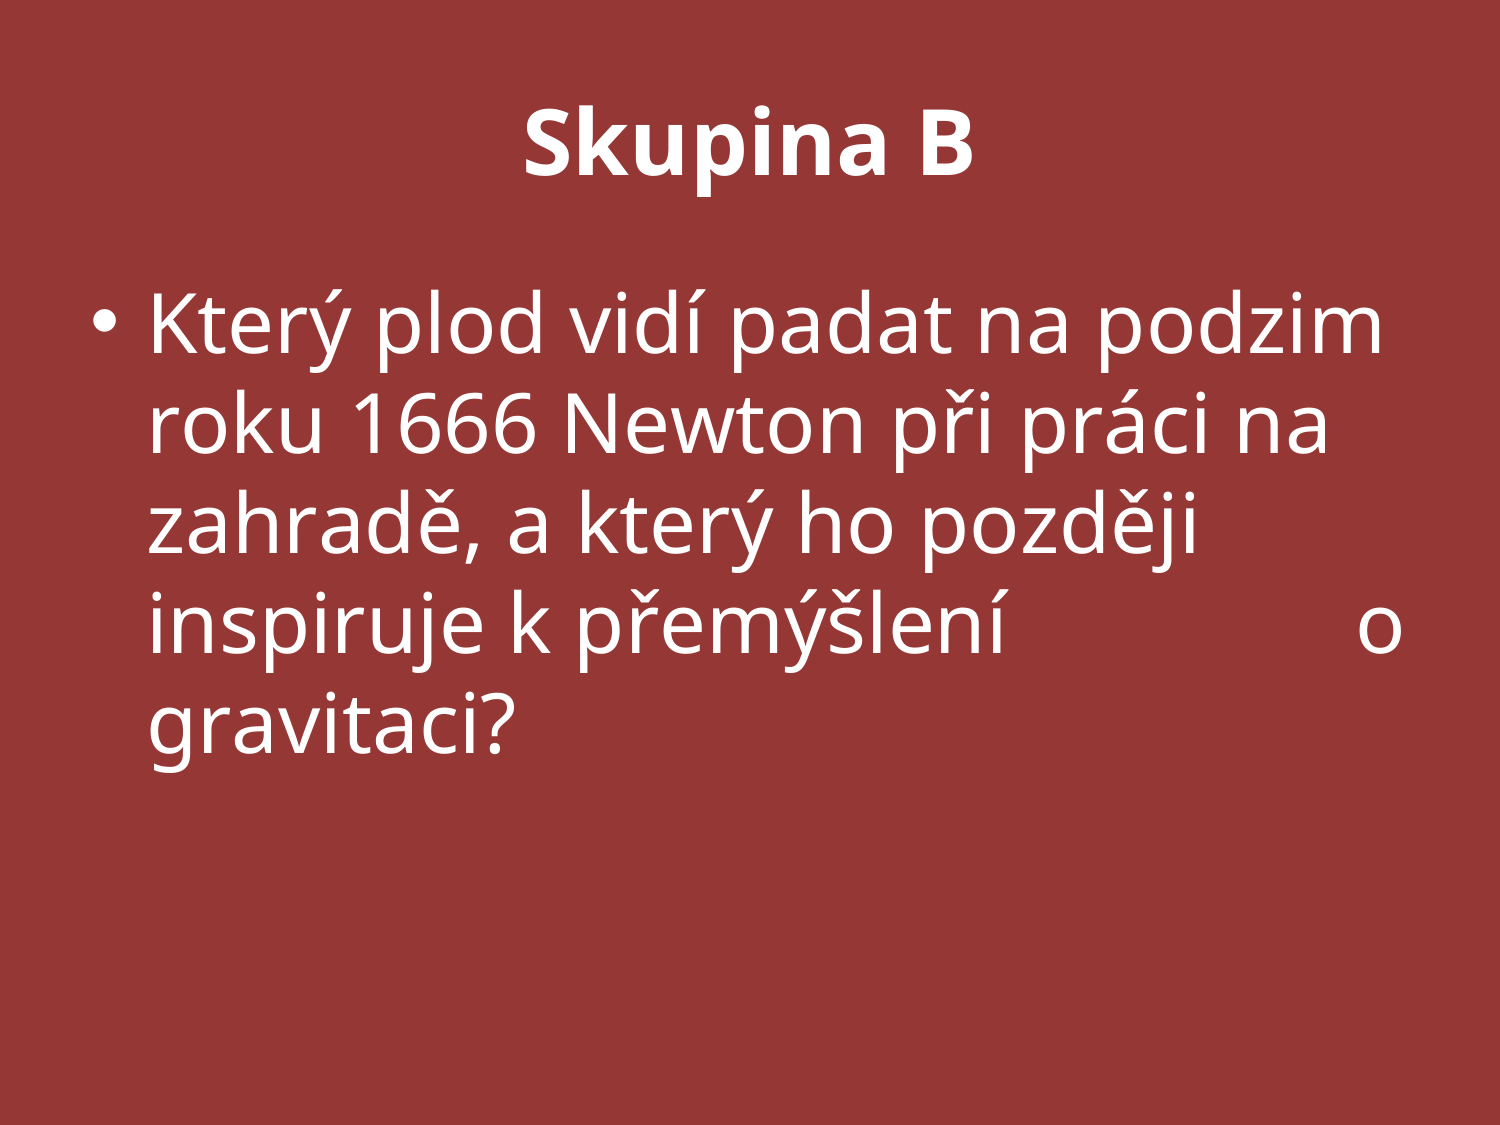

# Skupina B
Který plod vidí padat na podzim roku 1666 Newton při práci na zahradě, a který ho později inspiruje k přemýšlení o gravitaci?